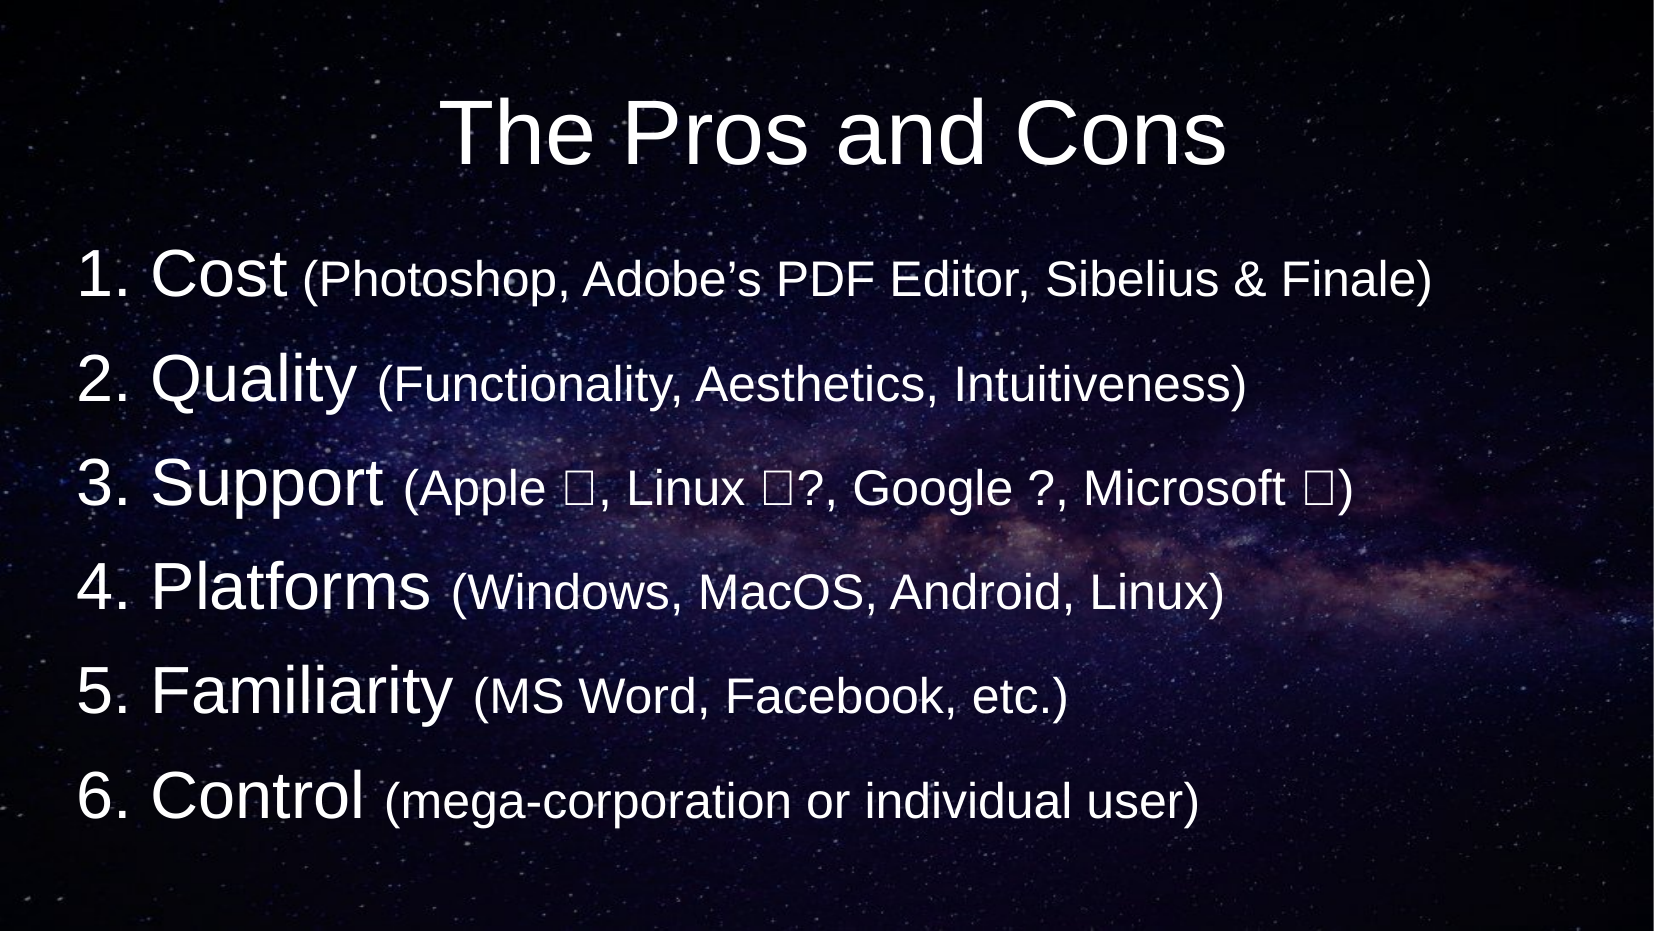

# The Pros and Cons
Cost (Photoshop, Adobe’s PDF Editor, Sibelius & Finale)
Quality (Functionality, Aesthetics, Intuitiveness)
Support (Apple ✅, Linux ✅?, Google ?, Microsoft ❌)
Platforms (Windows, MacOS, Android, Linux)
Familiarity (MS Word, Facebook, etc.)
Control (mega-corporation or individual user)